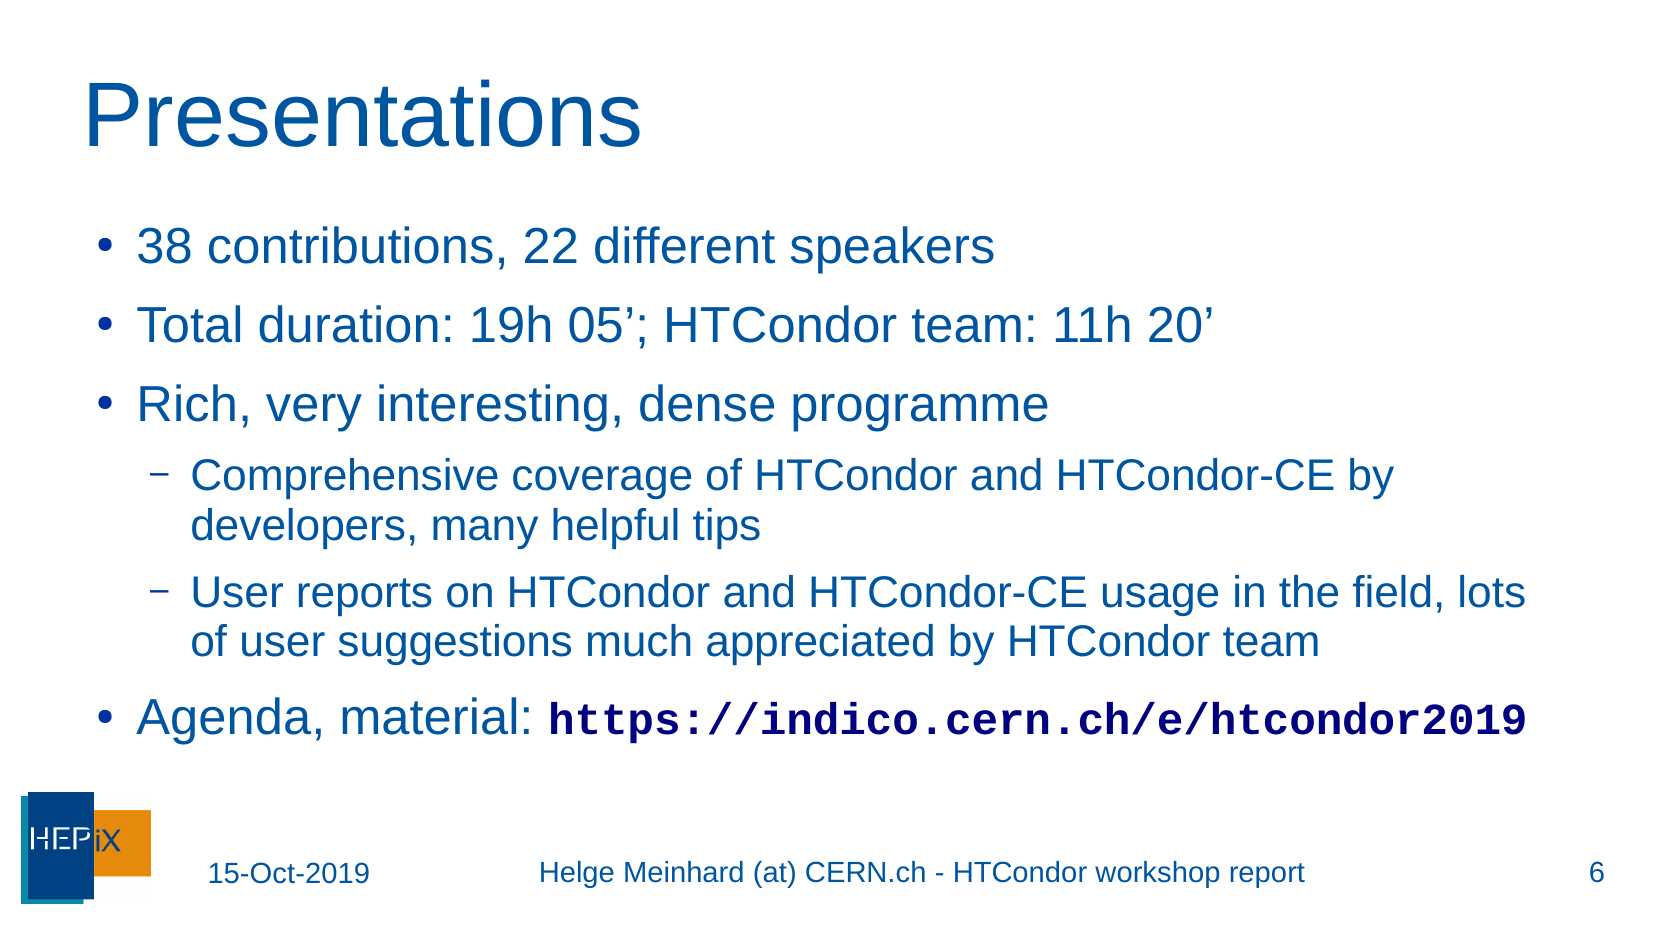

# Presentations
38 contributions, 22 different speakers
Total duration: 19h 05’; HTCondor team: 11h 20’
Rich, very interesting, dense programme
Comprehensive coverage of HTCondor and HTCondor-CE by developers, many helpful tips
User reports on HTCondor and HTCondor-CE usage in the field, lots of user suggestions much appreciated by HTCondor team
Agenda, material: https://indico.cern.ch/e/htcondor2019
Helge Meinhard (at) CERN.ch - HTCondor workshop report
6
15-Oct-2019